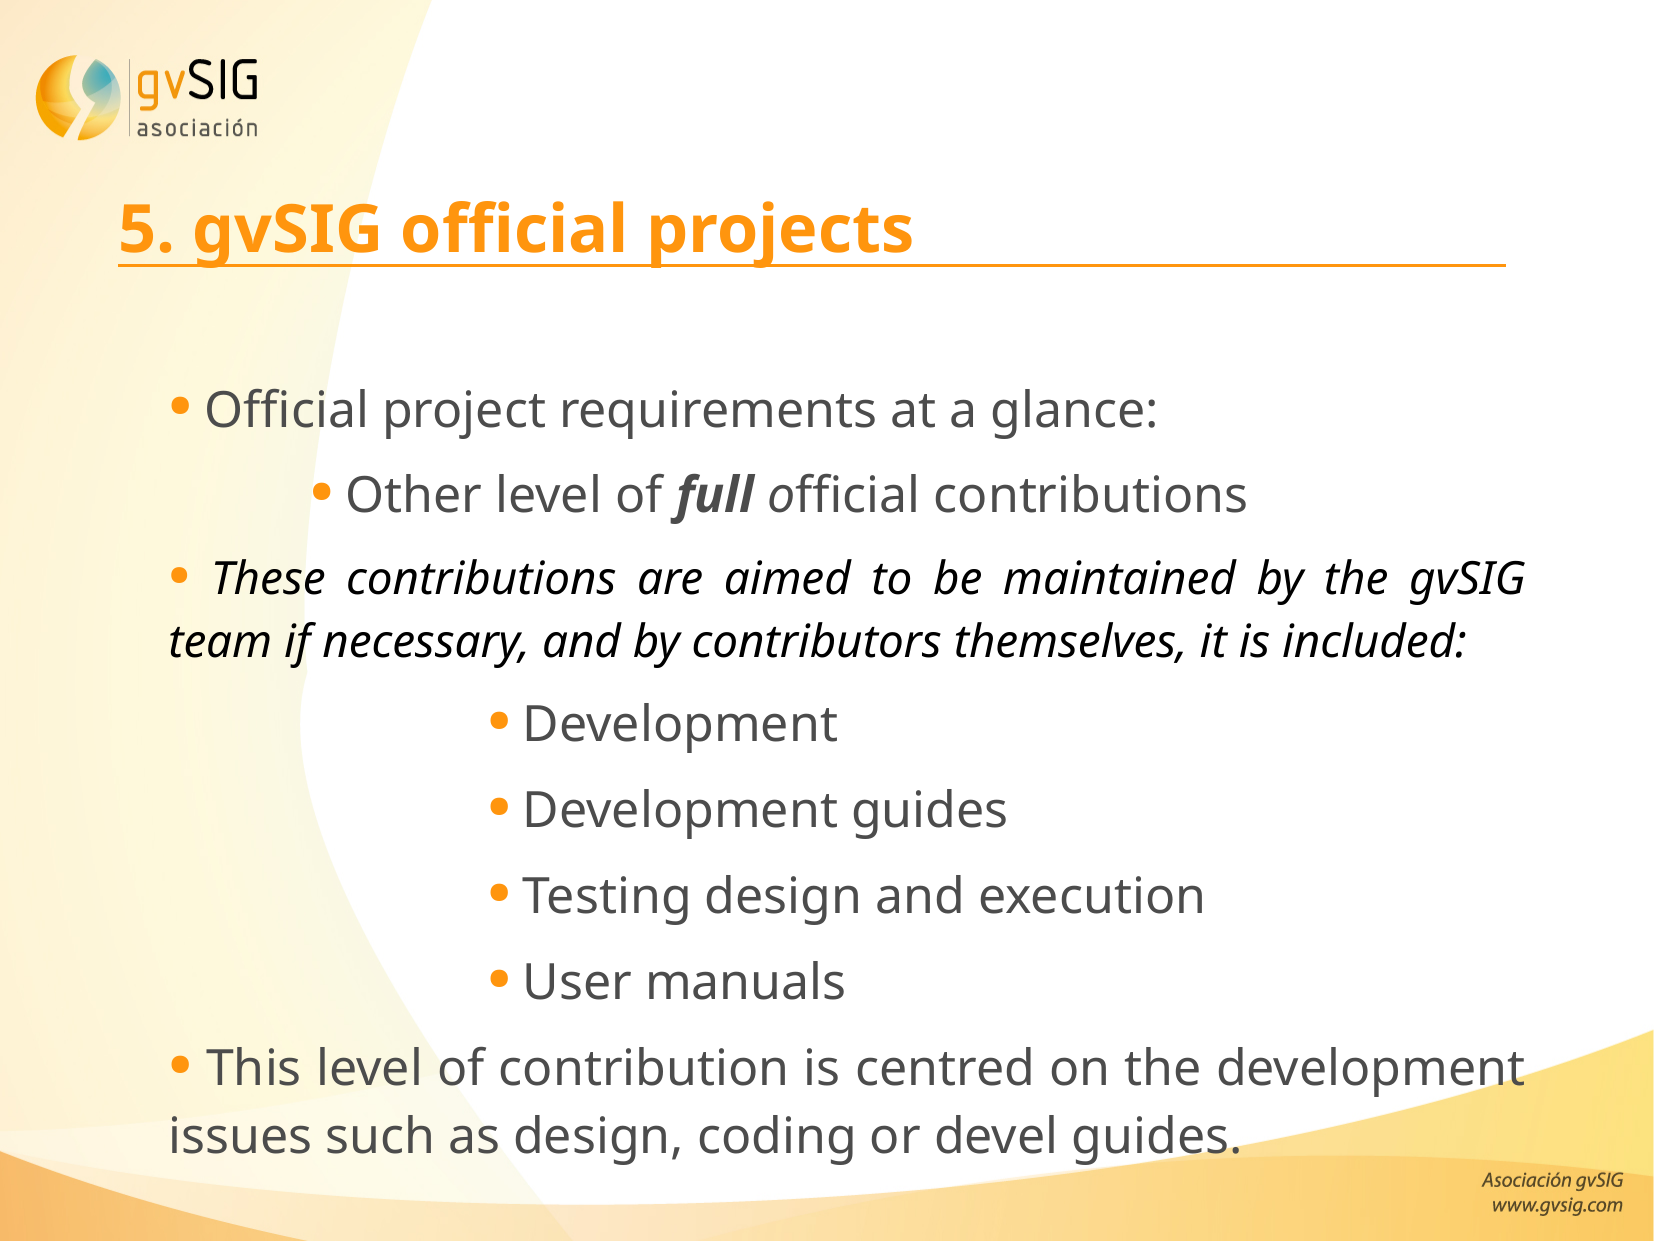

# 5. gvSIG official projects
 Official project requirements at a glance:
Other level of full official contributions
 These contributions are aimed to be maintained by the gvSIG team if necessary, and by contributors themselves, it is included:
Development
Development guides
Testing design and execution
User manuals
 This level of contribution is centred on the development issues such as design, coding or devel guides.